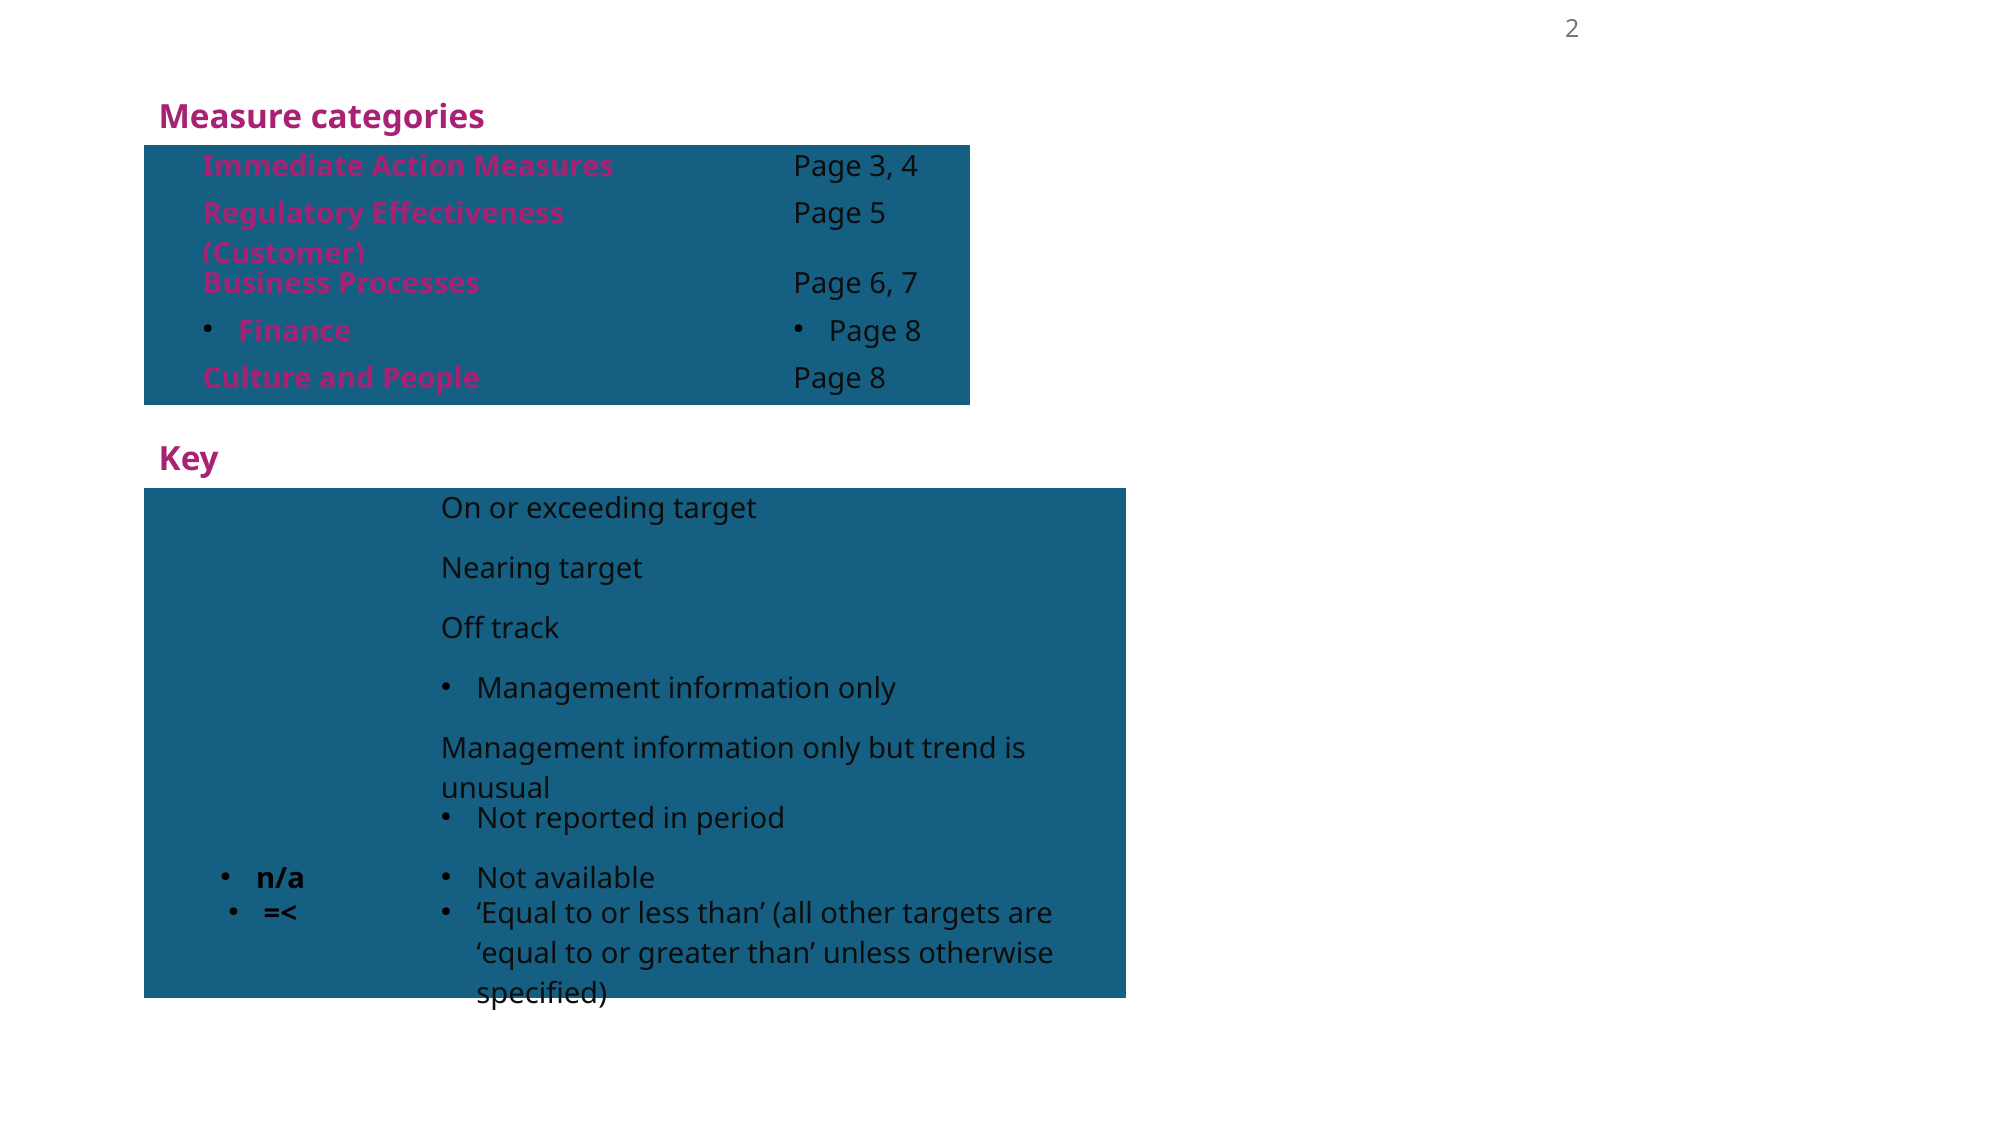

# Measure categories
| Immediate Action Measures | Page 3, 4 |
| --- | --- |
| Regulatory Effectiveness (Customer) | Page 5 |
| Business Processes | Page 6, 7 |
| Finance | Page 8 |
| Culture and People | Page 8 |
Key
| | On or exceeding target |
| --- | --- |
| | Nearing target |
| | Off track |
| | Management information only |
| | Management information only but trend is unusual |
| | Not reported in period |
| n/a | Not available |
| =< | ‘Equal to or less than’ (all other targets are ‘equal to or greater than’ unless otherwise specified) |